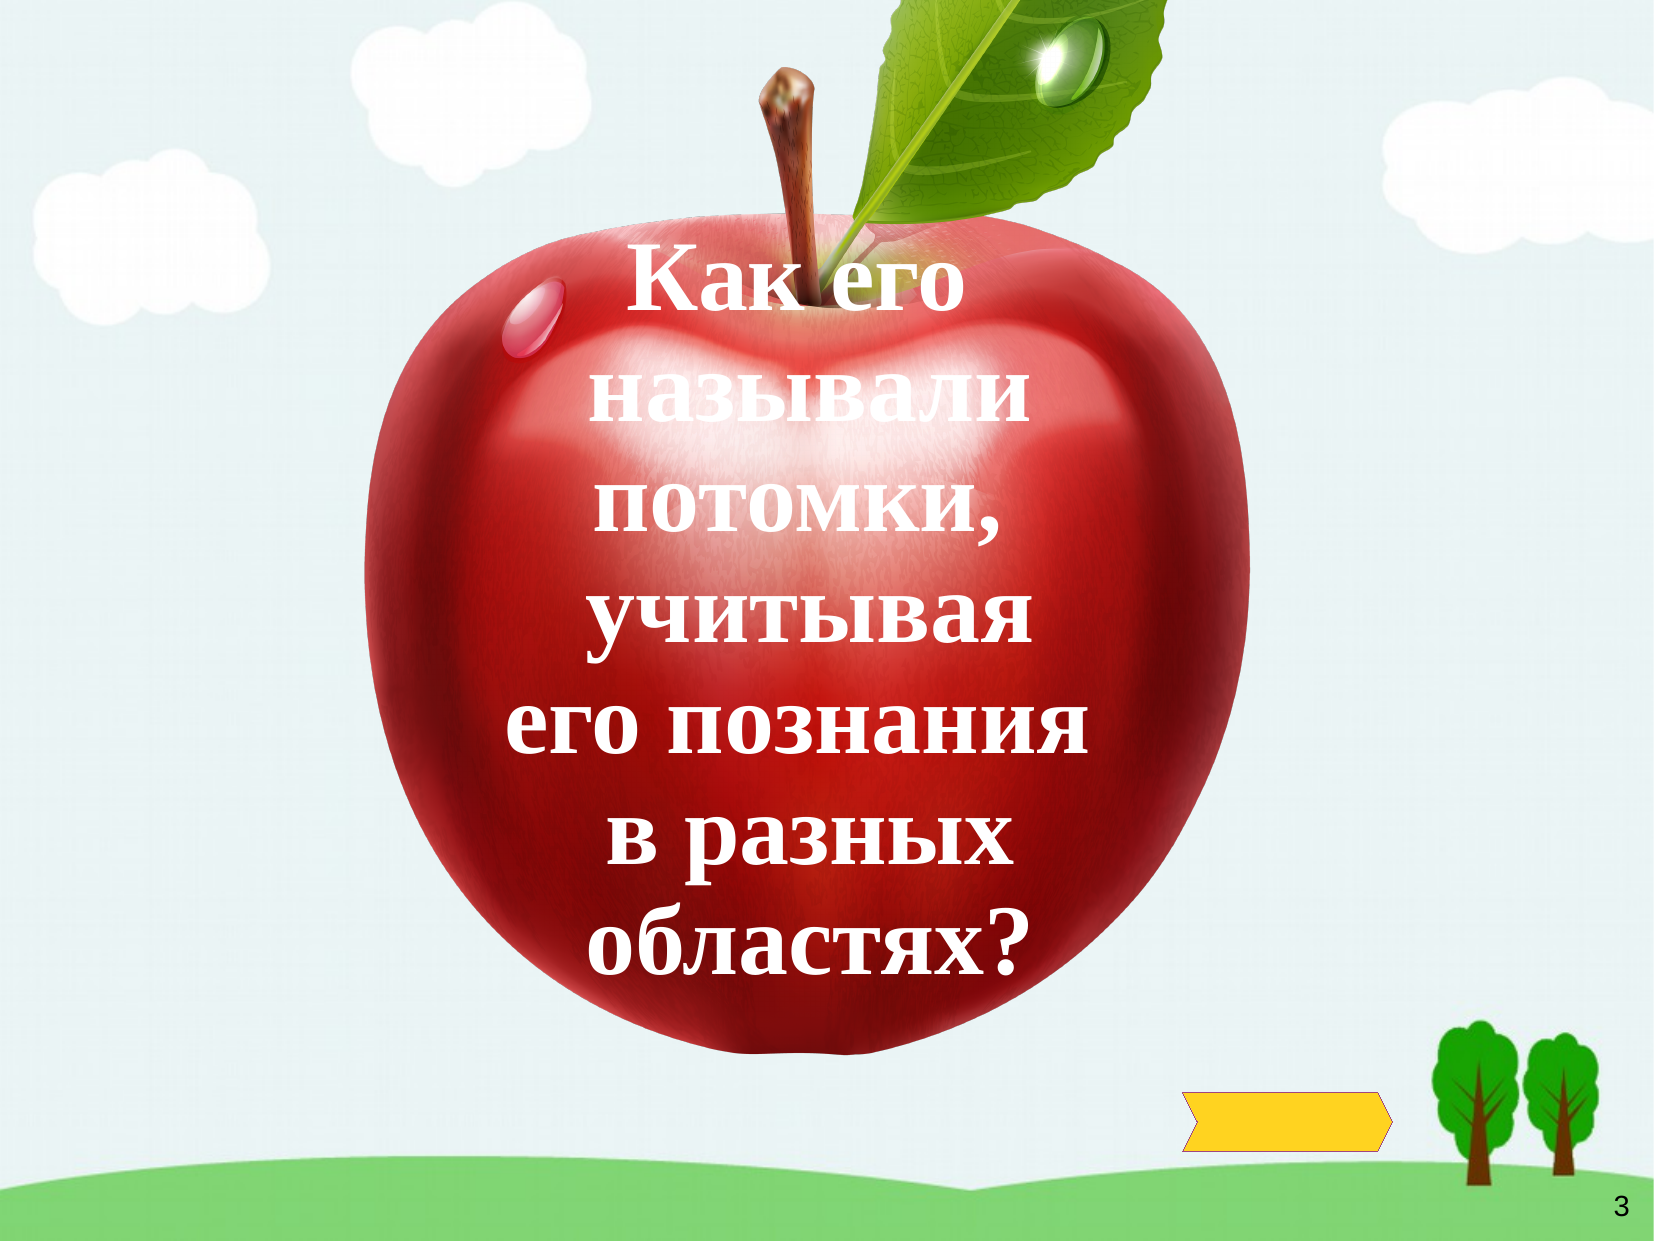

Как его
называли
потомки,
учитывая
его познания
в разных
областях?
3